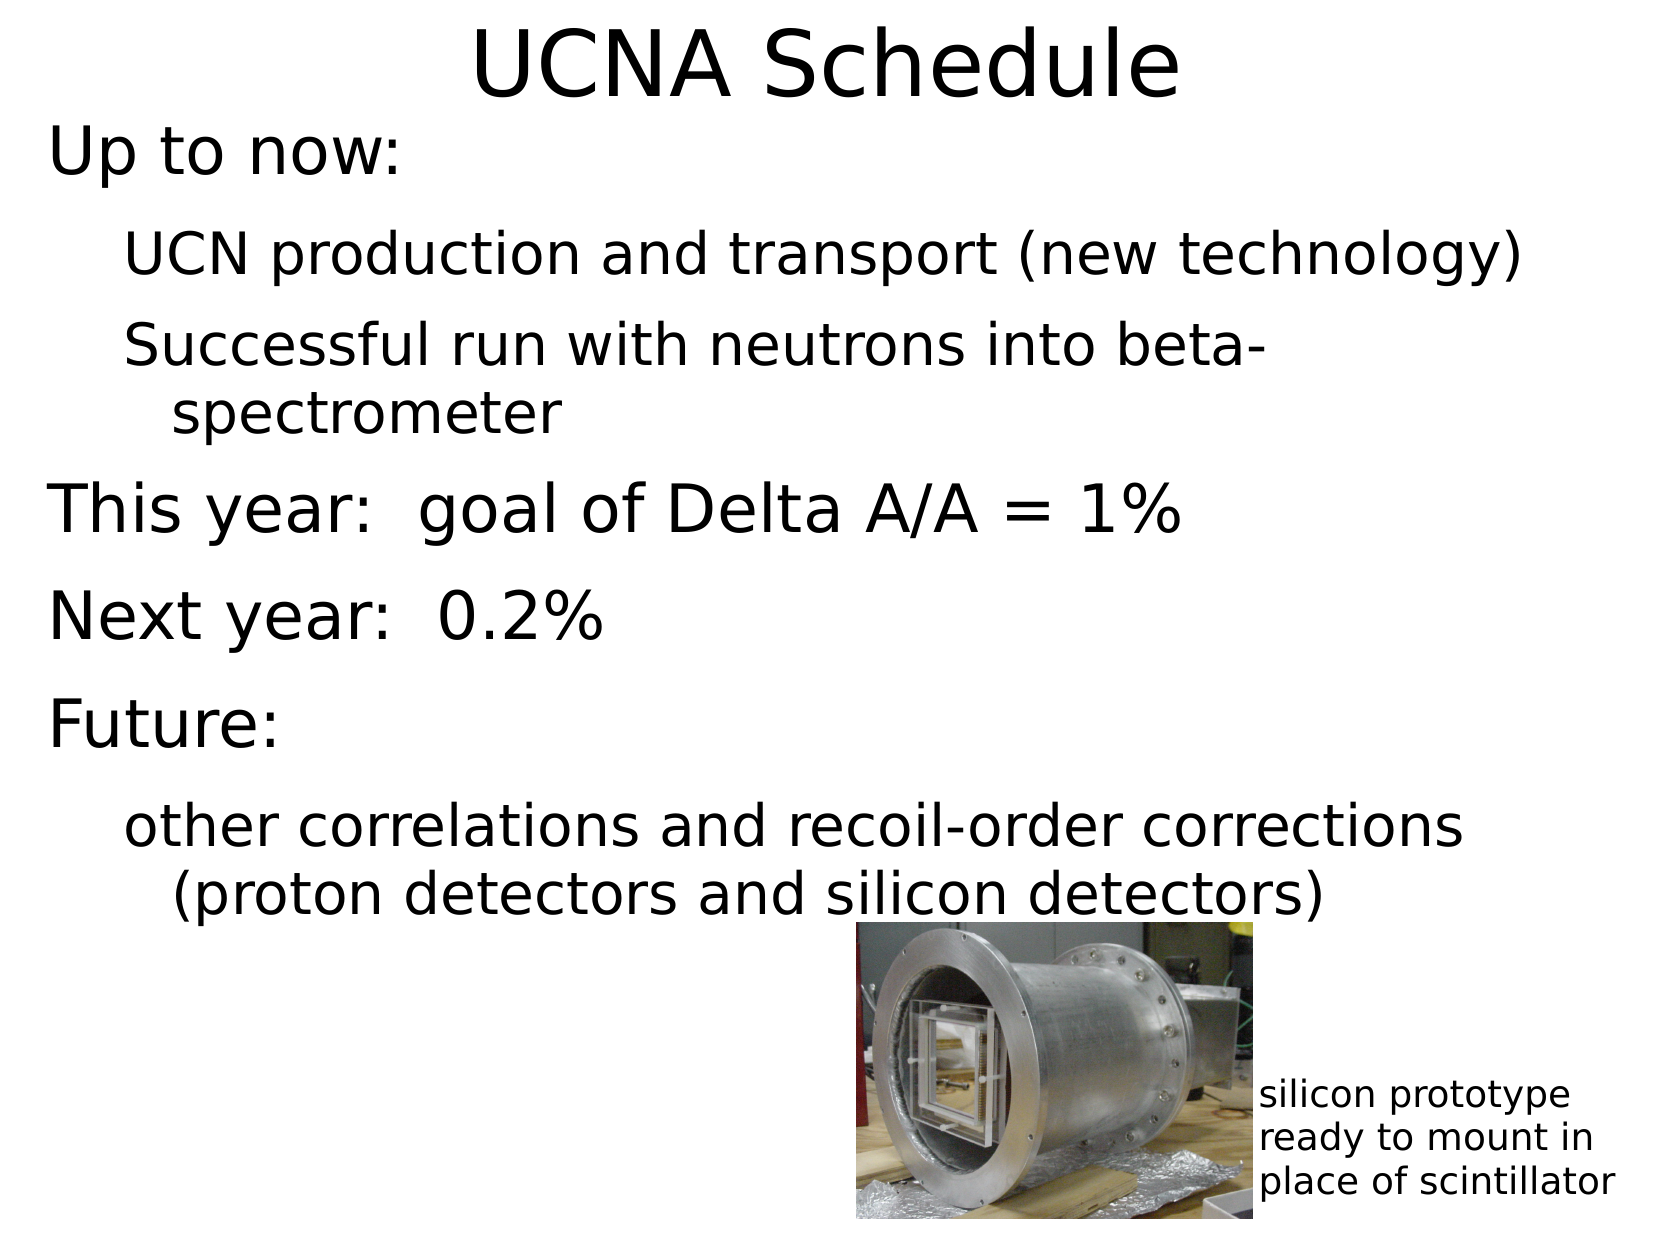

# UCNA Schedule
Up to now:
UCN production and transport (new technology)
Successful run with neutrons into beta-spectrometer
This year: goal of Delta A/A = 1%
Next year: 0.2%
Future:
other correlations and recoil-order corrections (proton detectors and silicon detectors)
silicon prototype
ready to mount in
place of scintillator